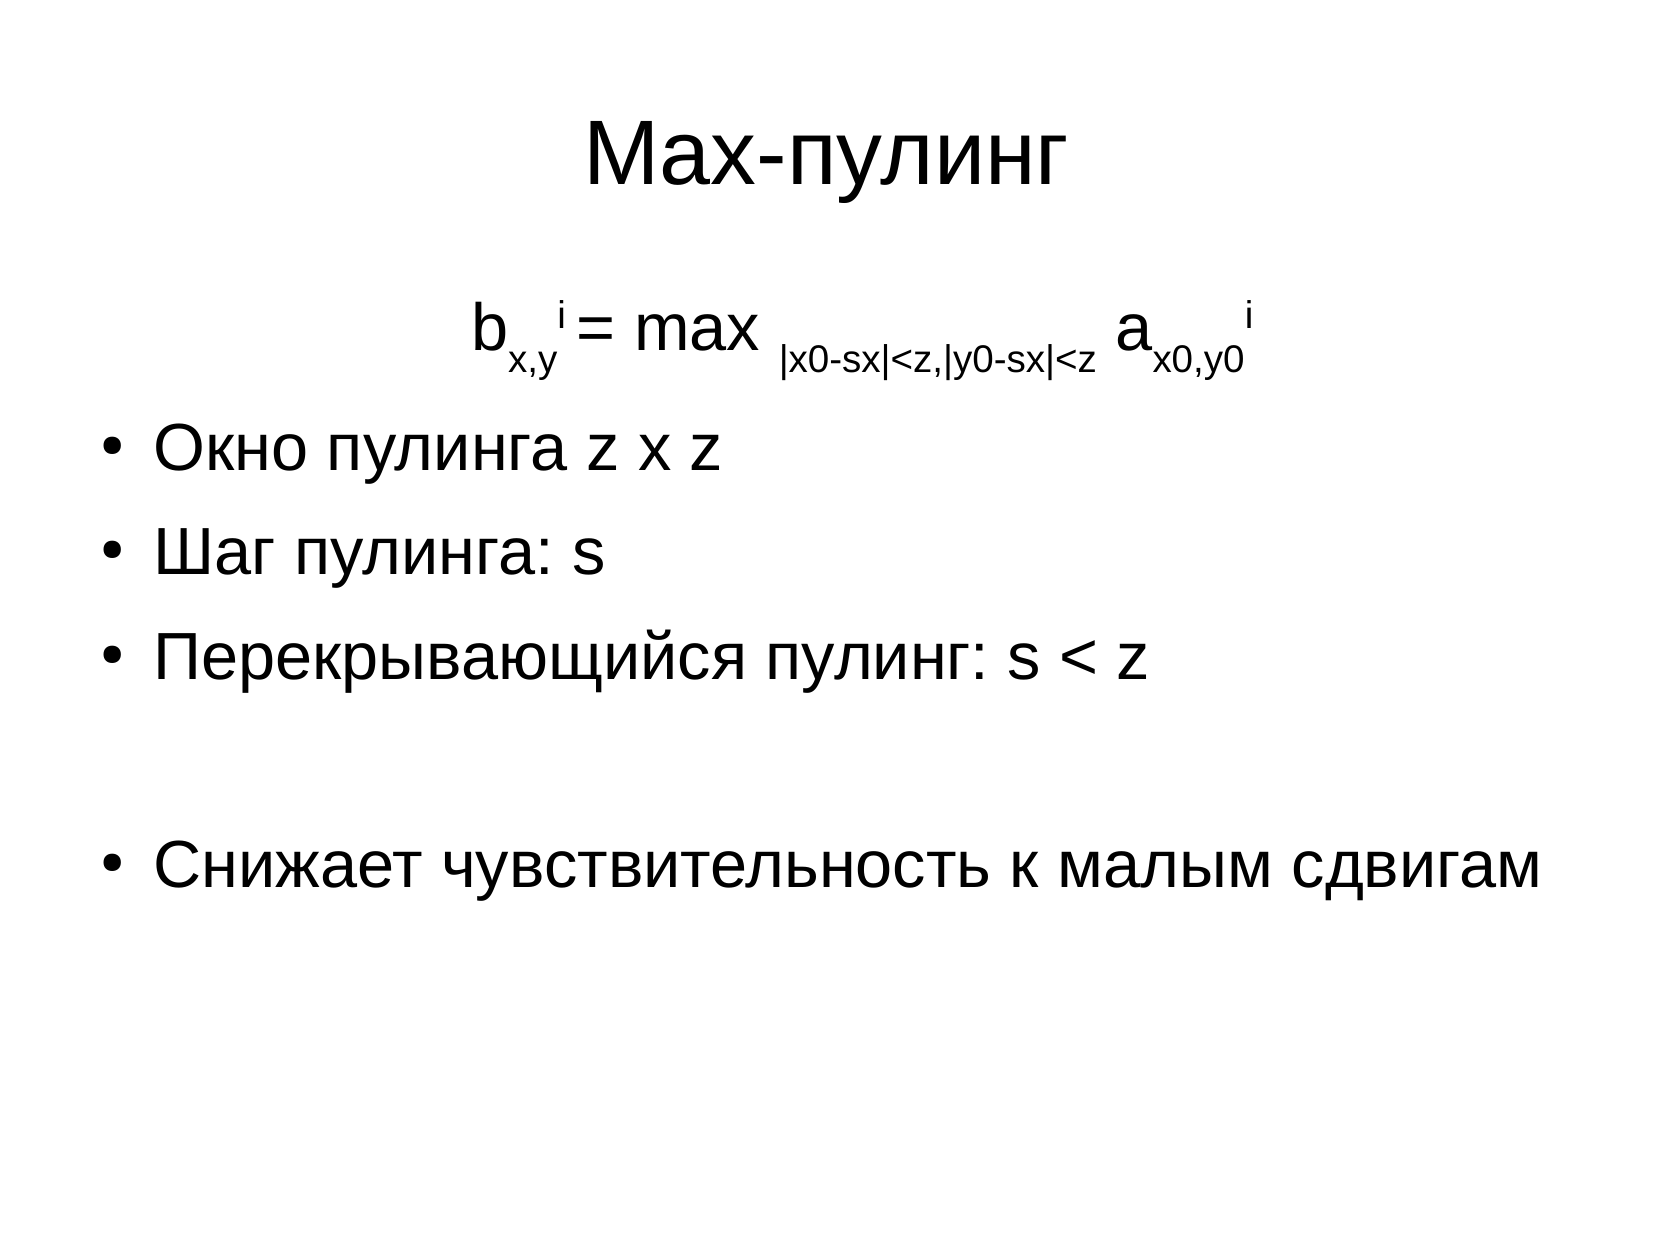

# Max-пулинг
bx,yi = max |x0-sx|<z,|y0-sx|<z ax0,y0i
Окно пулинга z x z
Шаг пулинга: s
Перекрывающийся пулинг: s < z
Снижает чувствительность к малым сдвигам